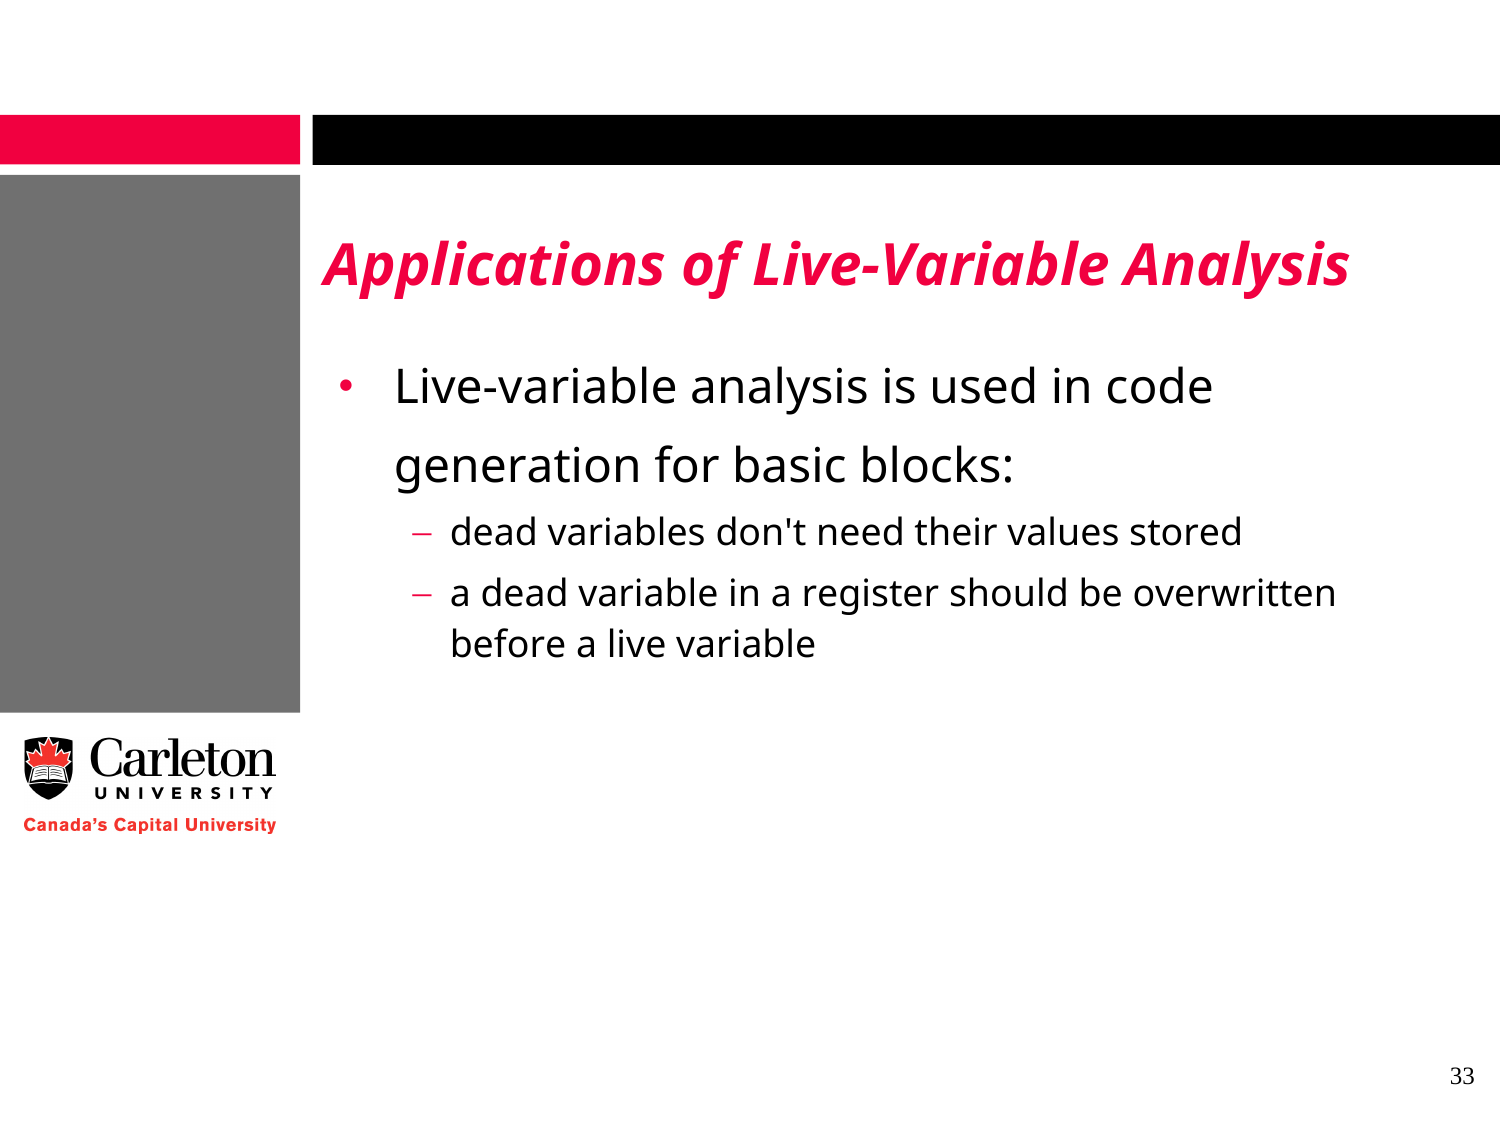

# Applications of Live-Variable Analysis
Live-variable analysis is used in code generation for basic blocks:
dead variables don't need their values stored
a dead variable in a register should be overwritten before a live variable
33